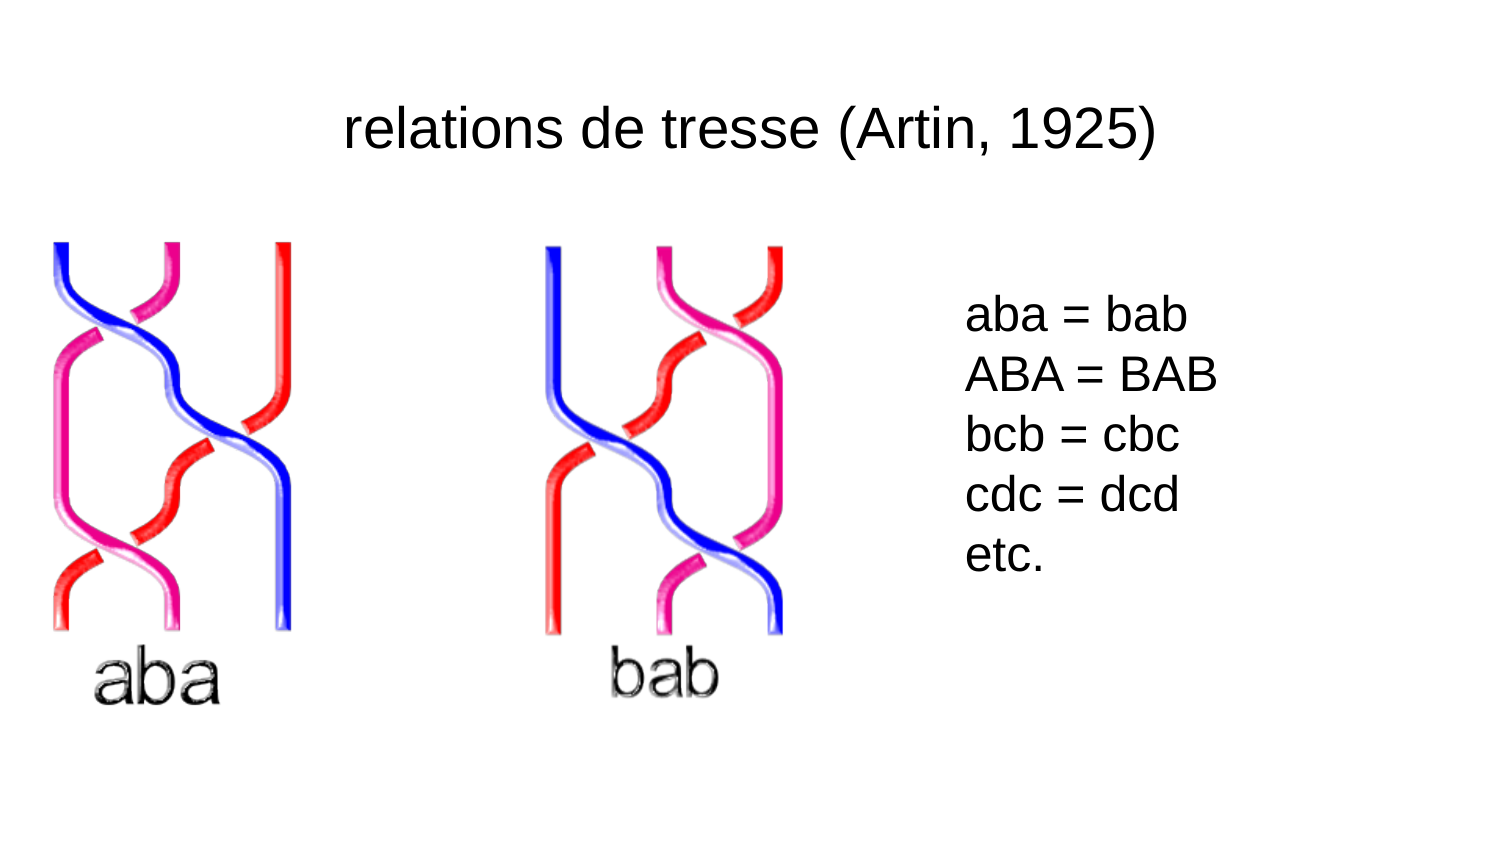

# relations de tresse (Artin, 1925)
aba = bab
ABA = BAB
bcb = cbc
cdc = dcd
etc.